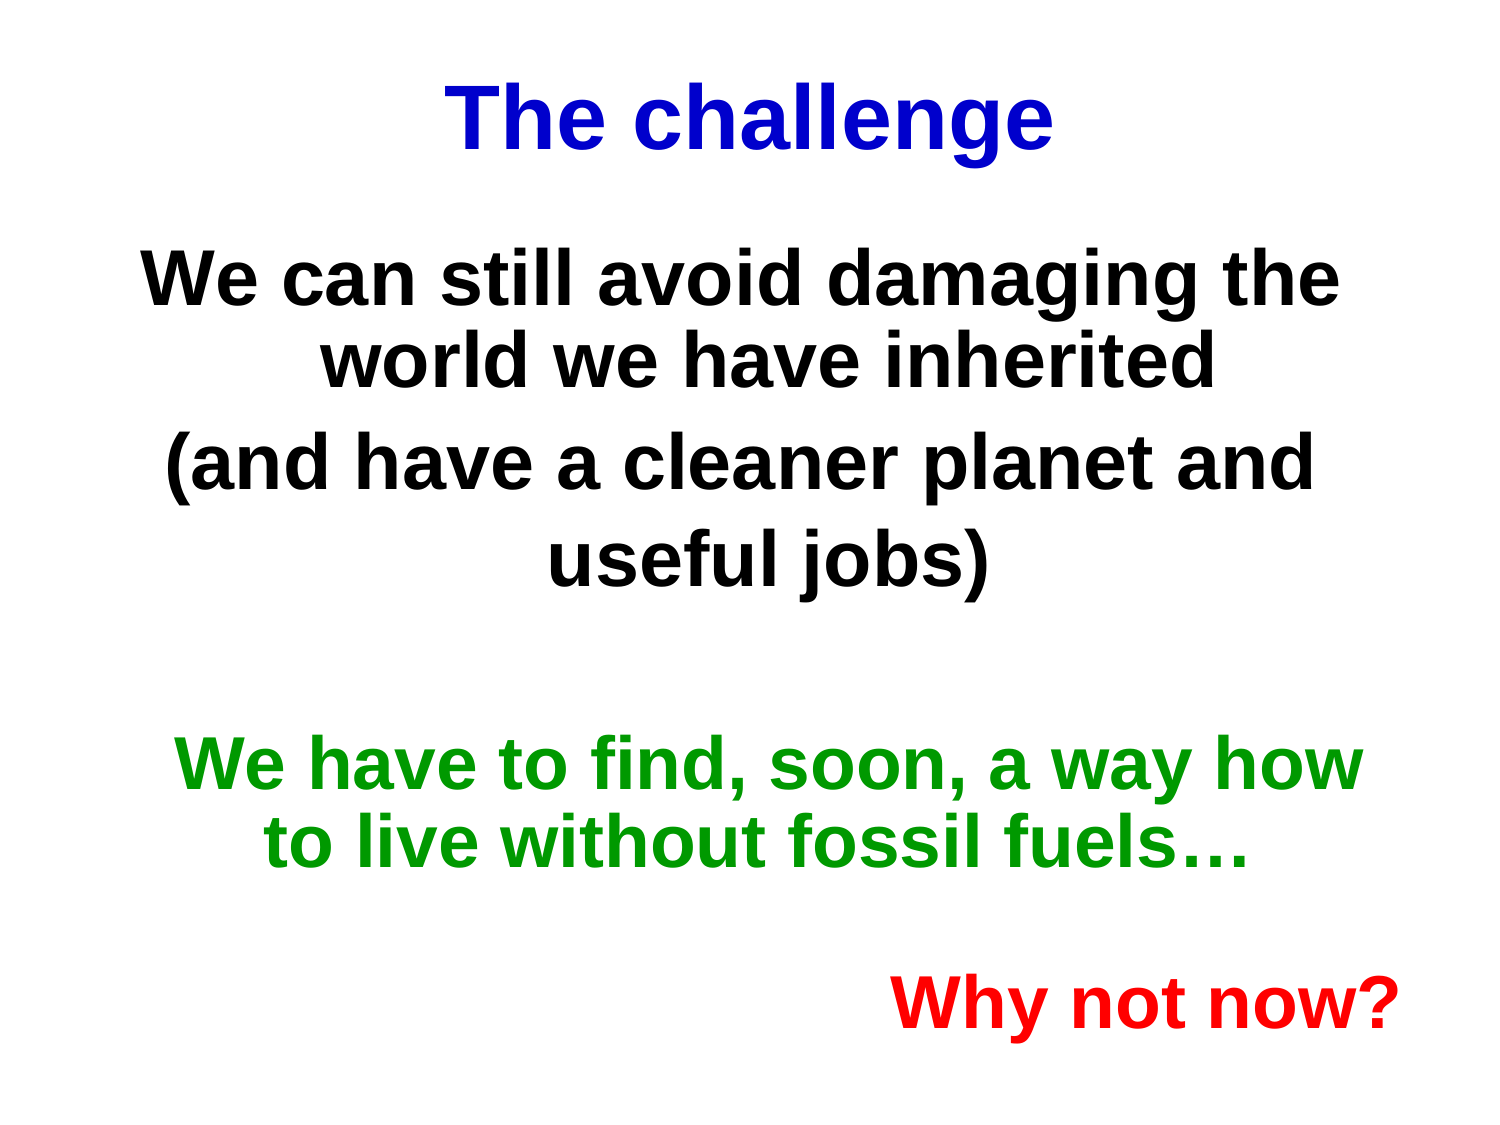

# The challenge
We can still avoid damaging the world we have inherited
(and have a cleaner planet and useful jobs)‏
	We have to find, soon, a way how to live without fossil fuels…
Why not now?